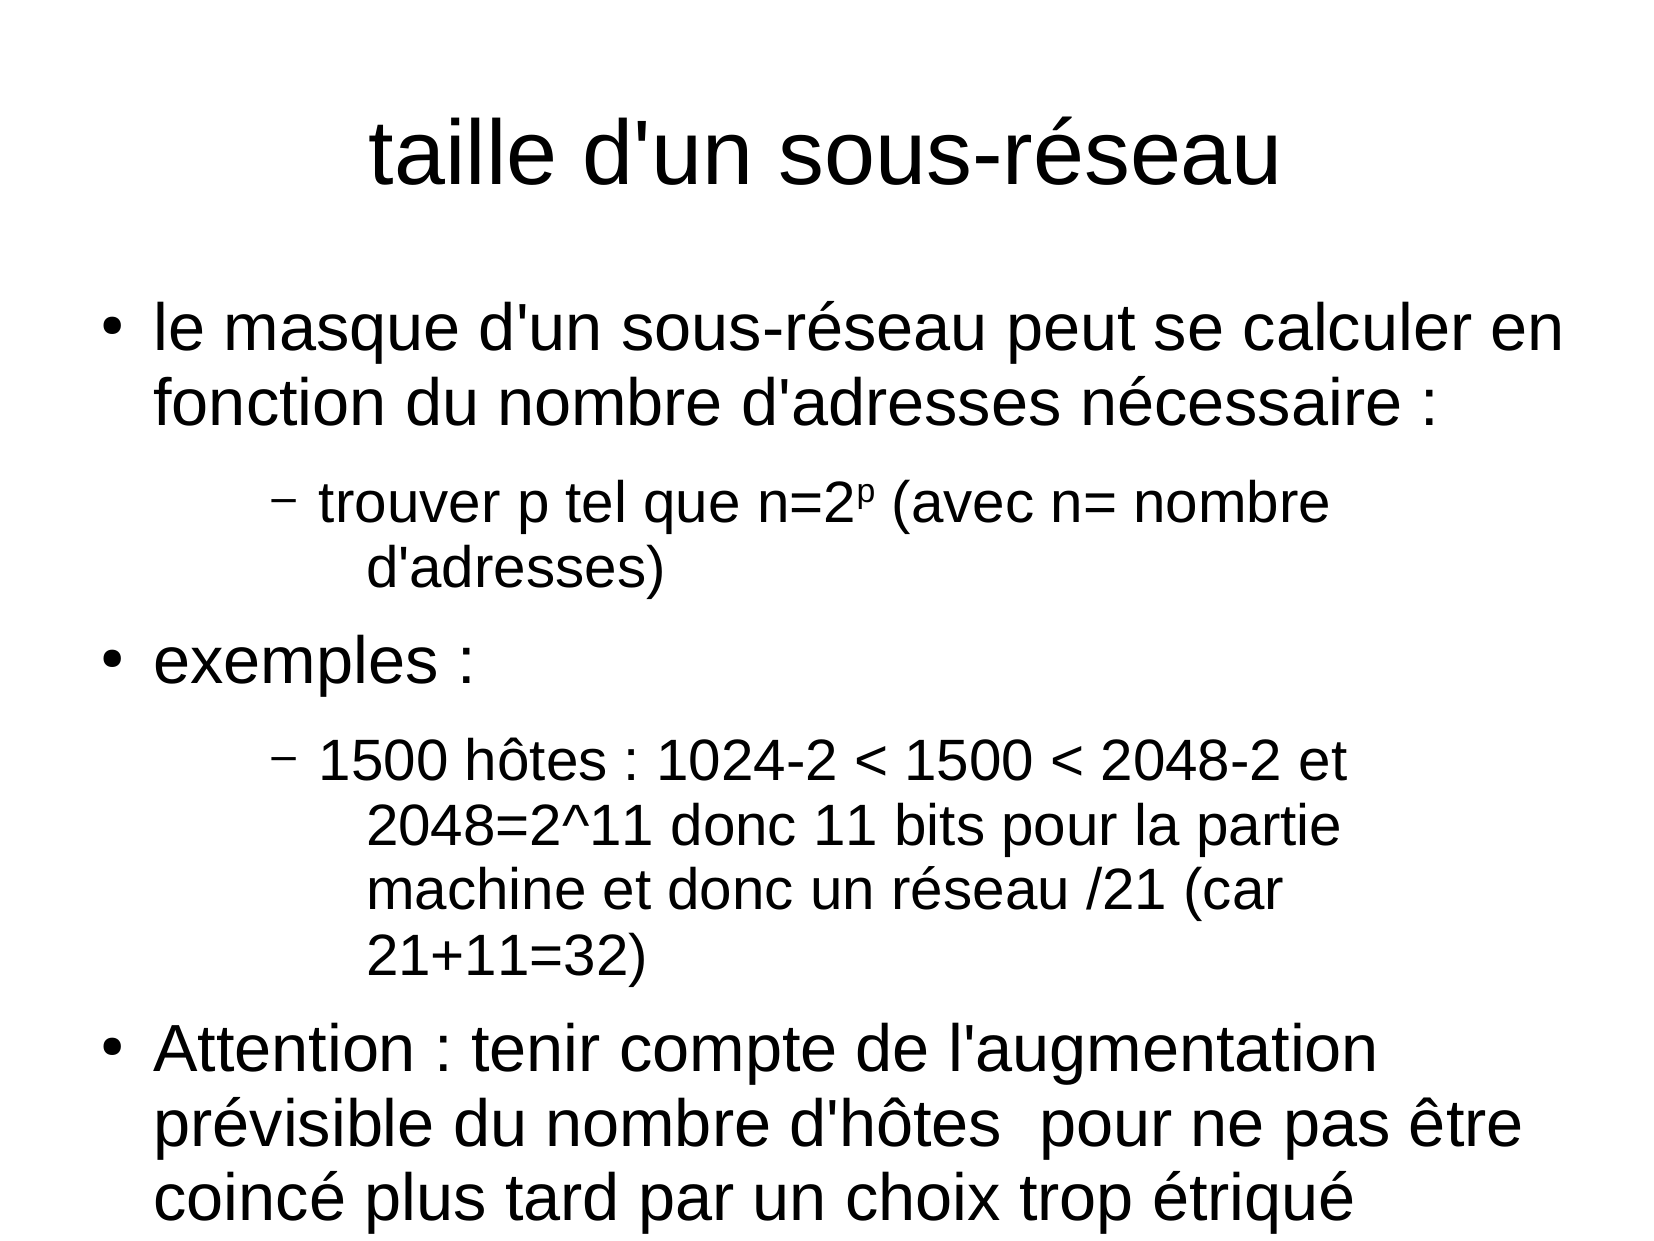

# taille d'un sous-réseau
le masque d'un sous-réseau peut se calculer en fonction du nombre d'adresses nécessaire :
trouver p tel que n=2p (avec n= nombre d'adresses)
exemples :
1500 hôtes : 1024-2 < 1500 < 2048-2 et 2048=2^11 donc 11 bits pour la partie machine et donc un réseau /21 (car 21+11=32)
Attention : tenir compte de l'augmentation prévisible du nombre d'hôtes pour ne pas être coincé plus tard par un choix trop étriqué